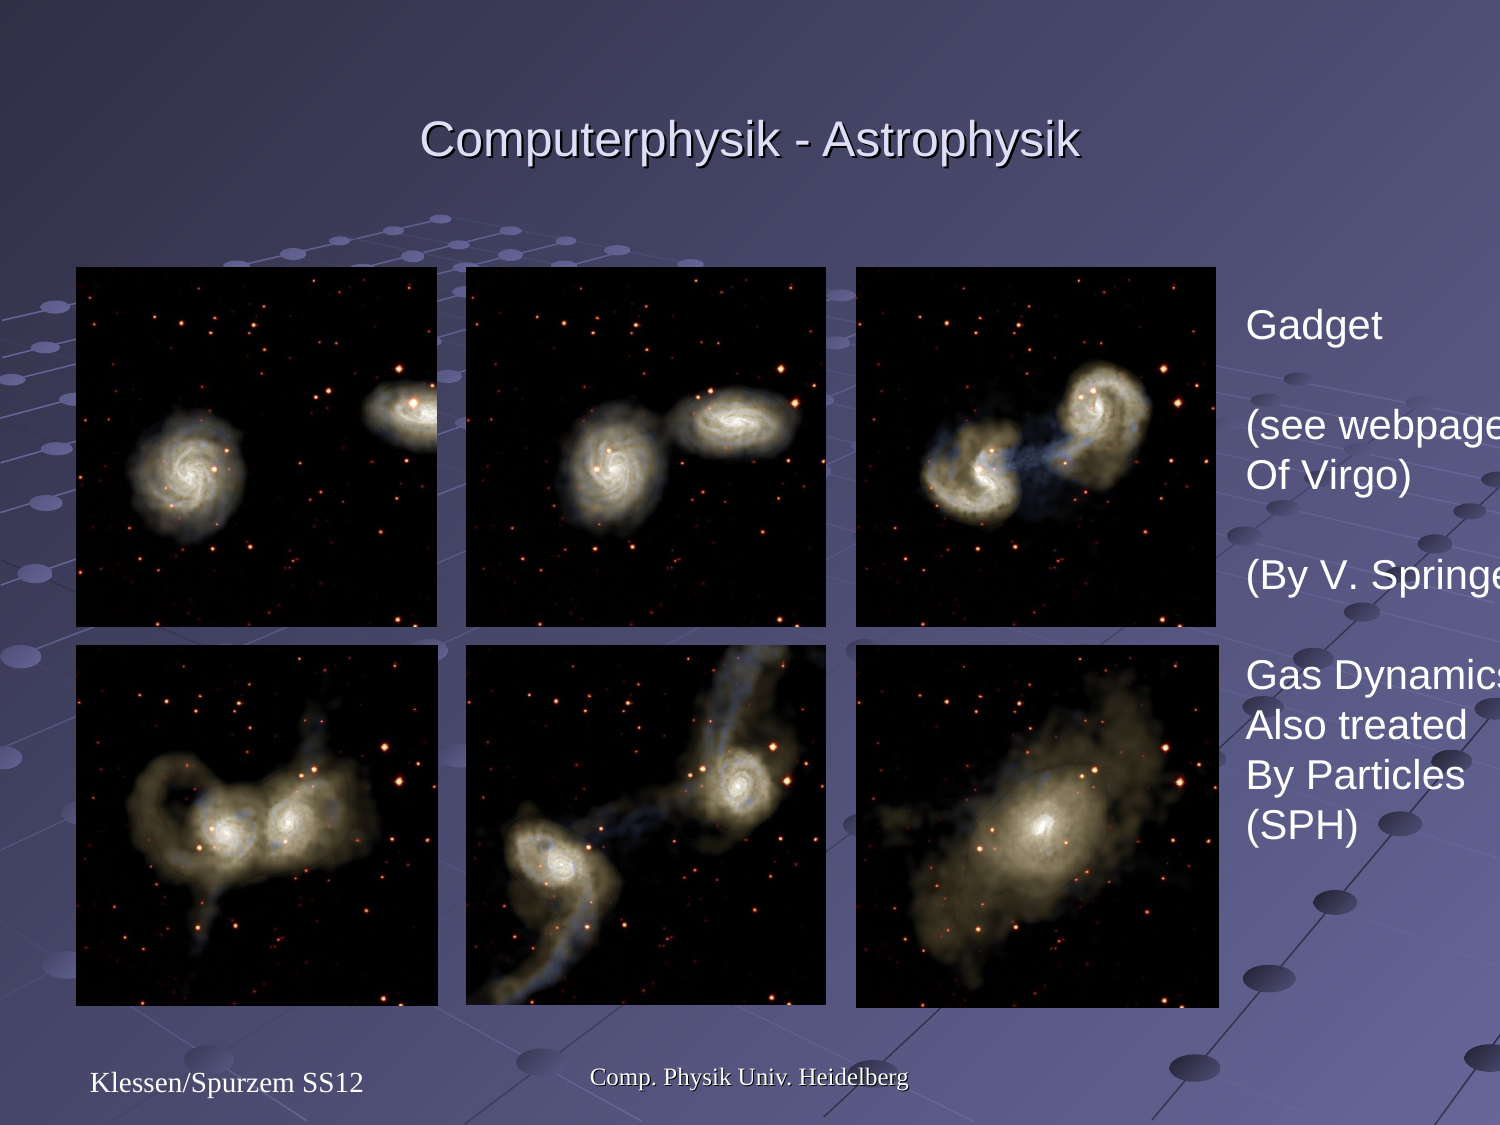

# Computerphysik - Astrophysik
Gadget
(see webpage
Of Virgo)‏
(By V. Springel)‏
Gas Dynamics
Also treated
By Particles
(SPH)‏
August 22, 2002